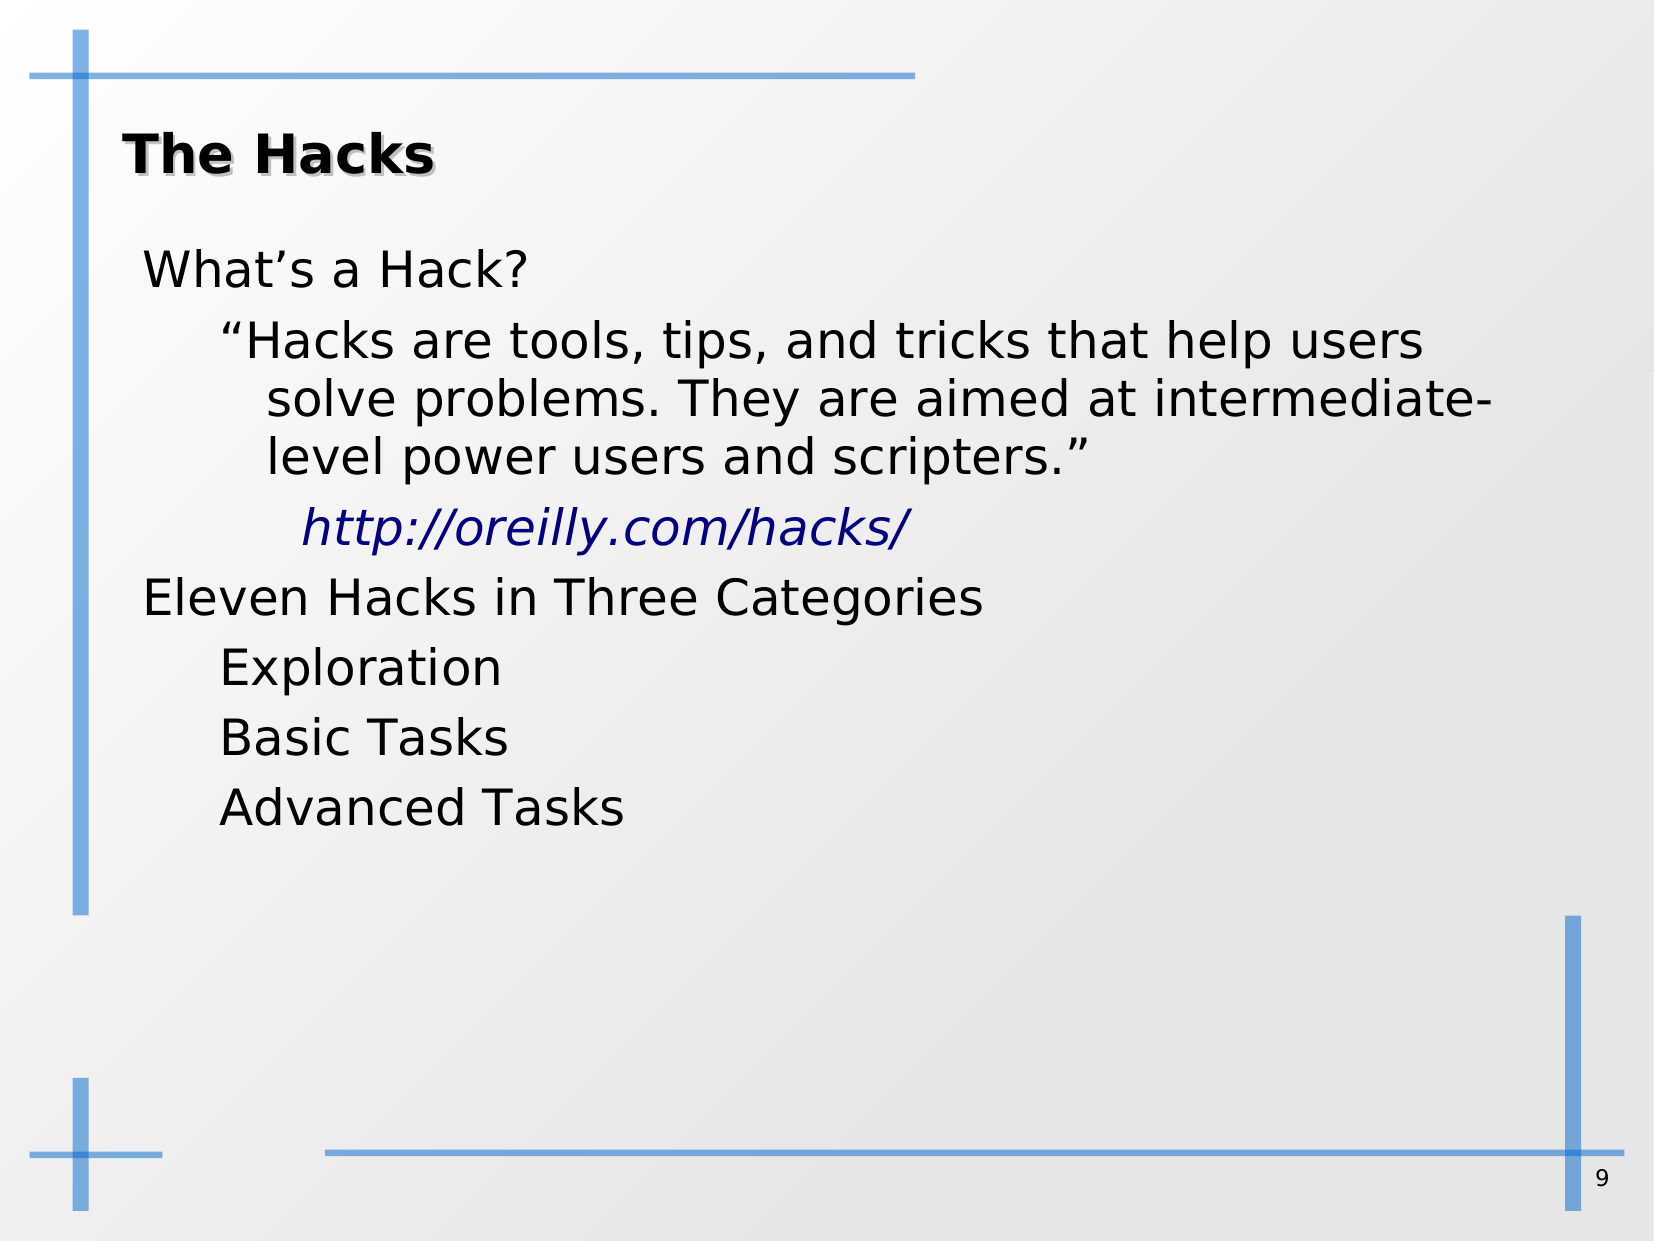

# The Hacks
What’s a Hack?
“Hacks are tools, tips, and tricks that help users solve problems. They are aimed at intermediate-level power users and scripters.”
http://oreilly.com/hacks/
Eleven Hacks in Three Categories
Exploration
Basic Tasks
Advanced Tasks